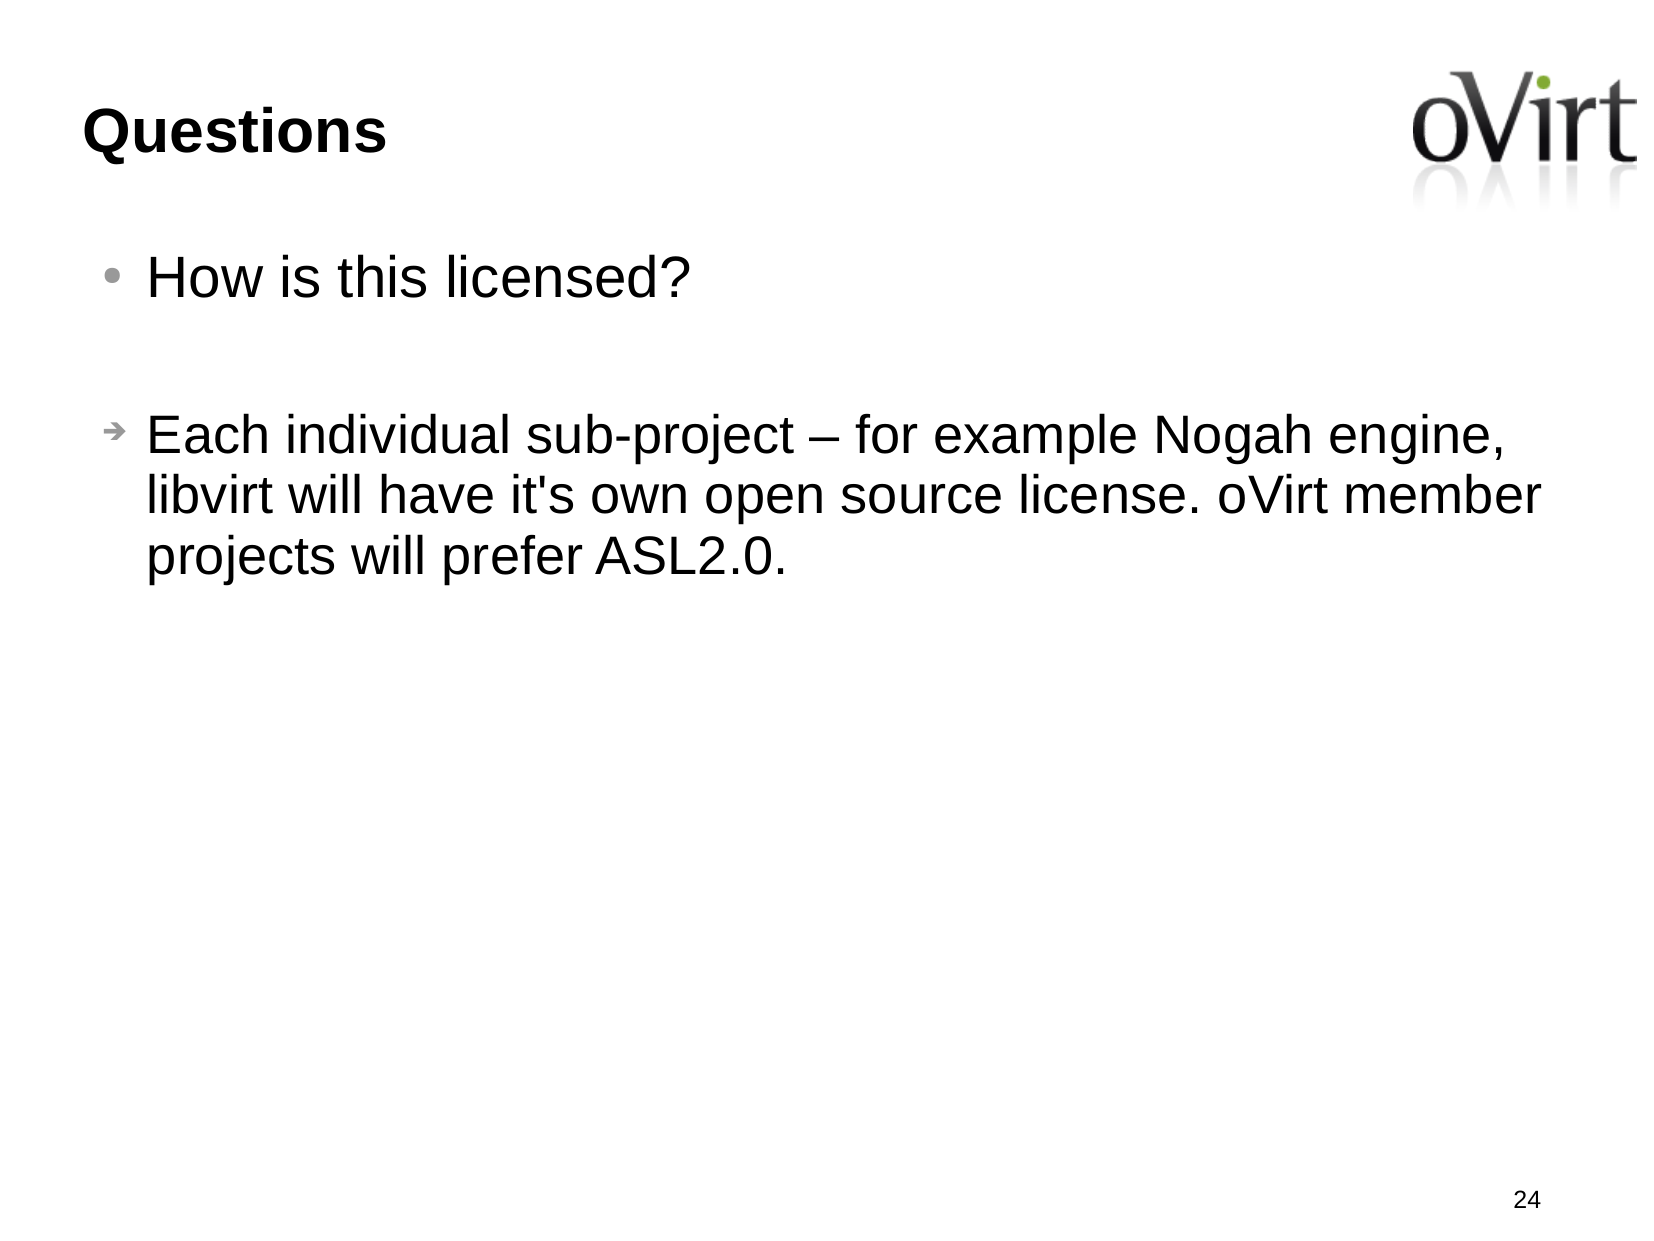

# Questions
How is this licensed?
Each individual sub-project – for example Nogah engine, libvirt will have it's own open source license. oVirt member projects will prefer ASL2.0.